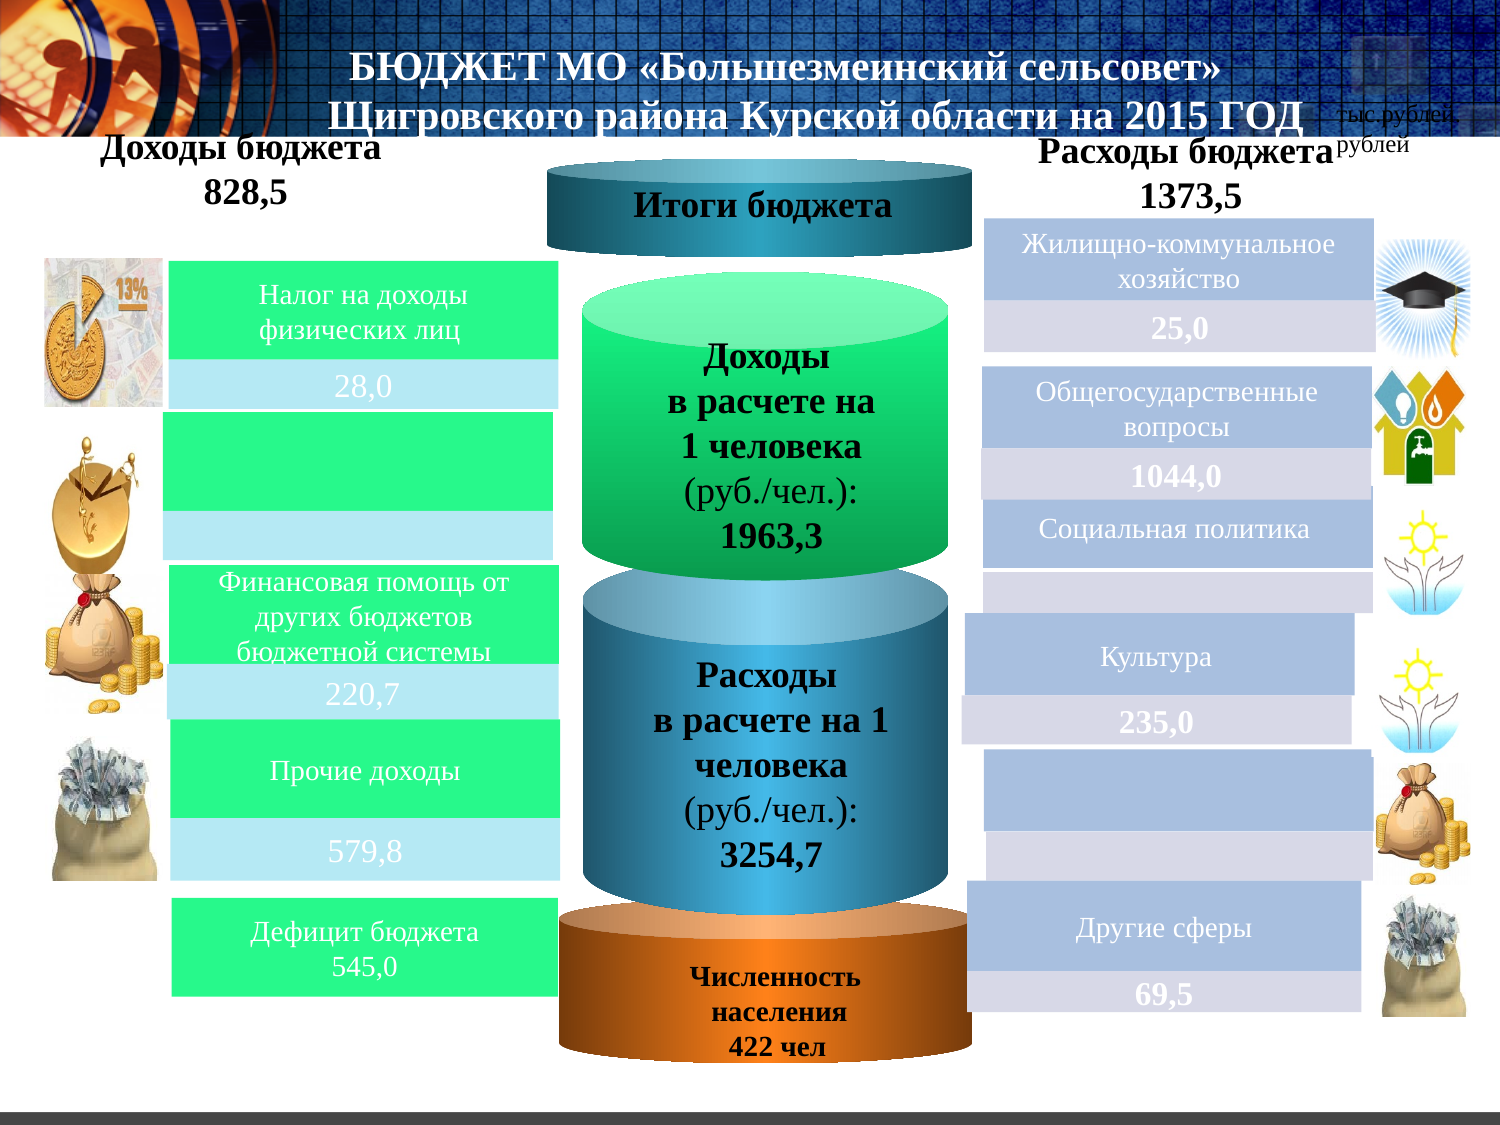

# БЮДЖЕТ МО «Большезмеинский сельсовет» Щигровского района Курской области на 2015 ГОД
тыс.рублей. рублей
Расходы бюджета
1373,5
Доходы бюджета
828,5
Итоги бюджета
Жилищно-коммунальное хозяйство
25,0
Налог на доходы физических лиц
28,0
Доходы
в расчете на
1 человека (руб./чел.):
1963,3
Социальная политика
Финансовая помощь от других бюджетов бюджетной системы
220,7
Культура
235,0
Расходы
в расчете на 1 человека
(руб./чел.):
3254,7
Прочие доходы
579,8
Другие сферы
69,5
 Численность
 населения
422 чел
Общегосударственные вопросы
1044,0
Дефицит бюджета
545,0